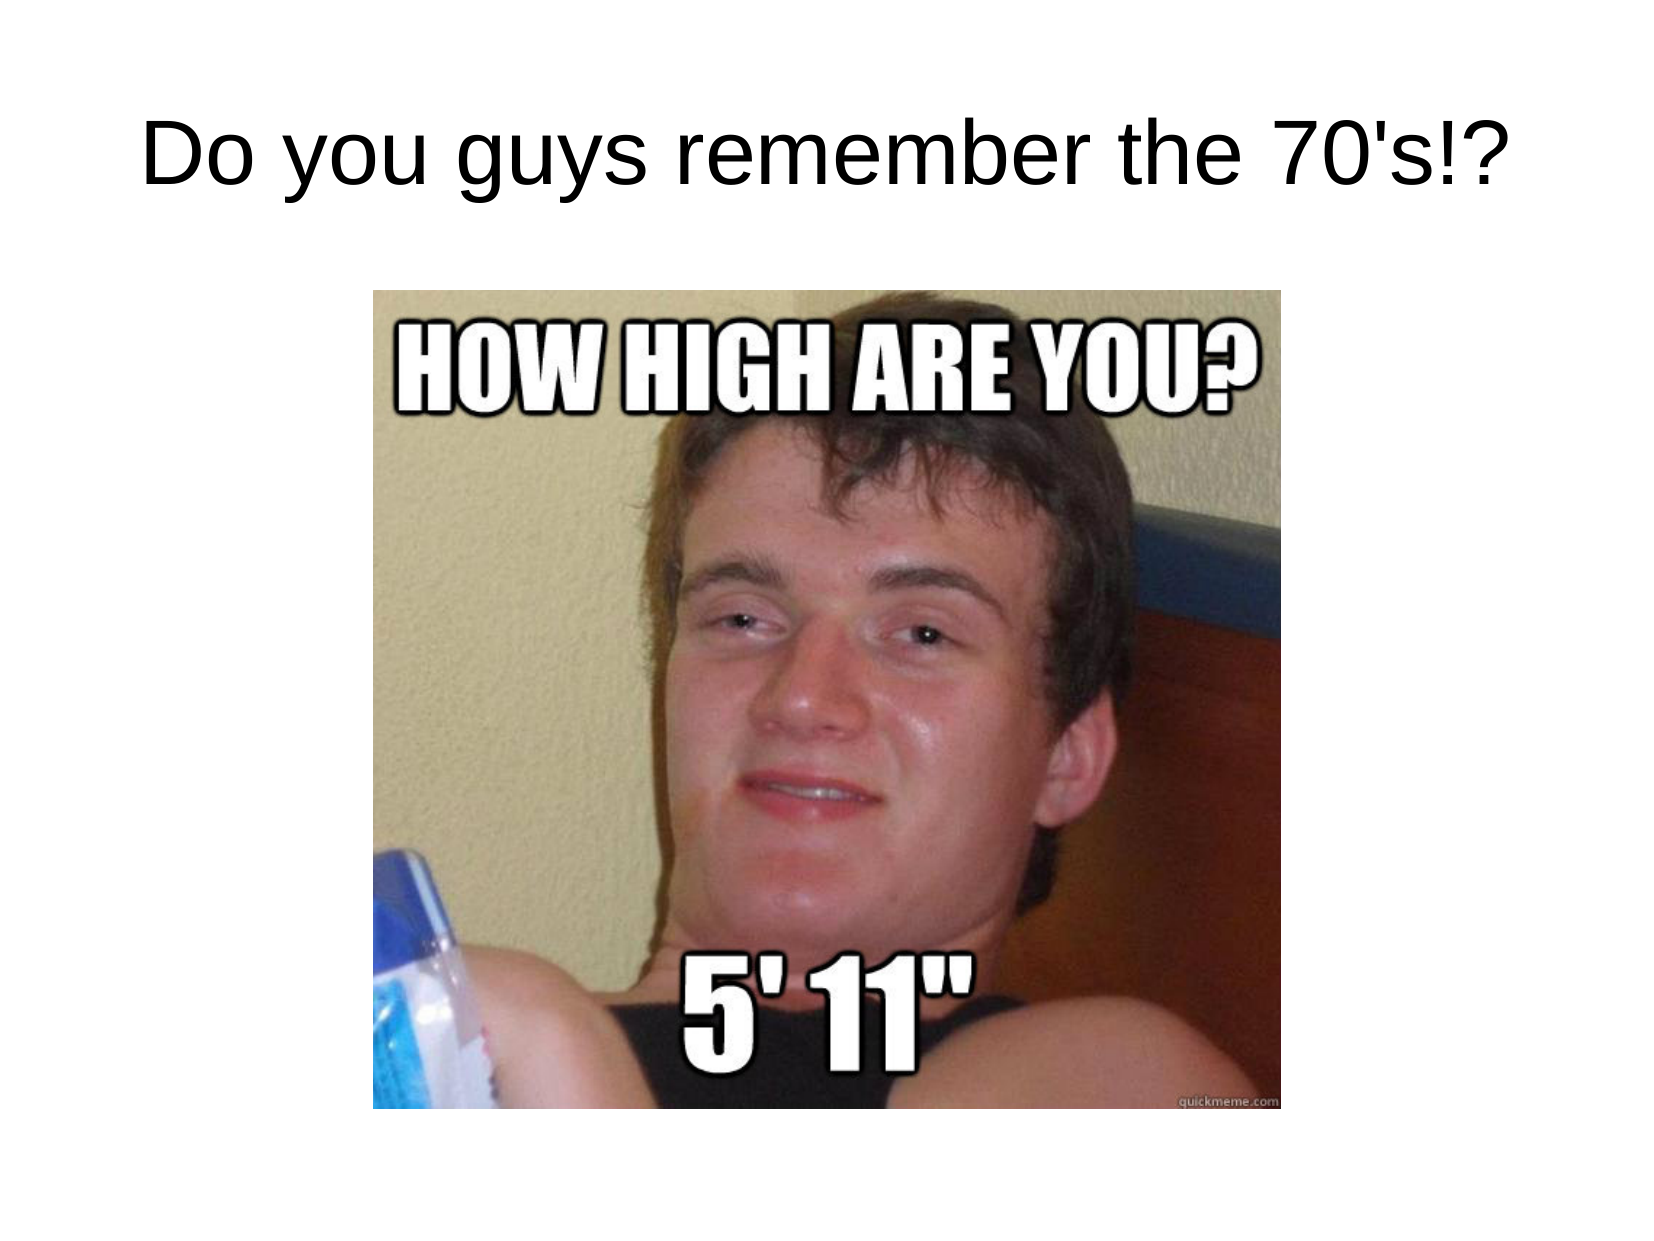

# Do you guys remember the 70's!?